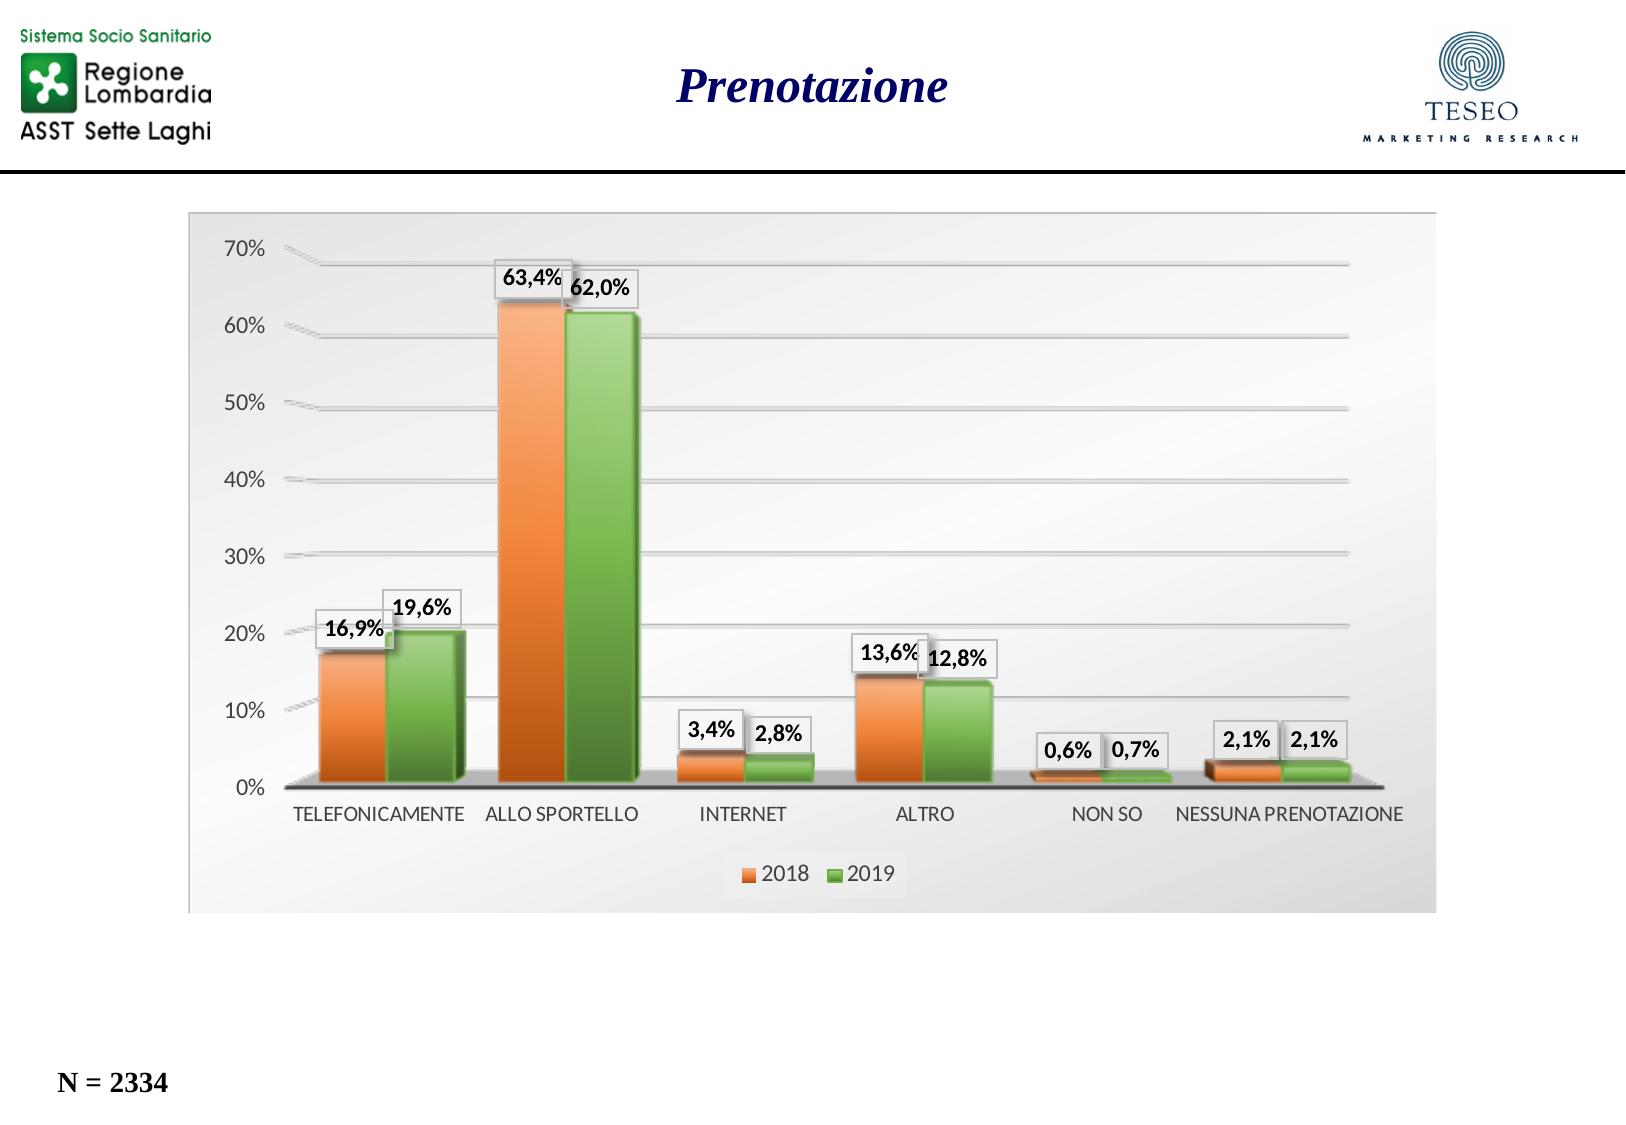

# Prenotazione
Numero questionari:
N = 2334